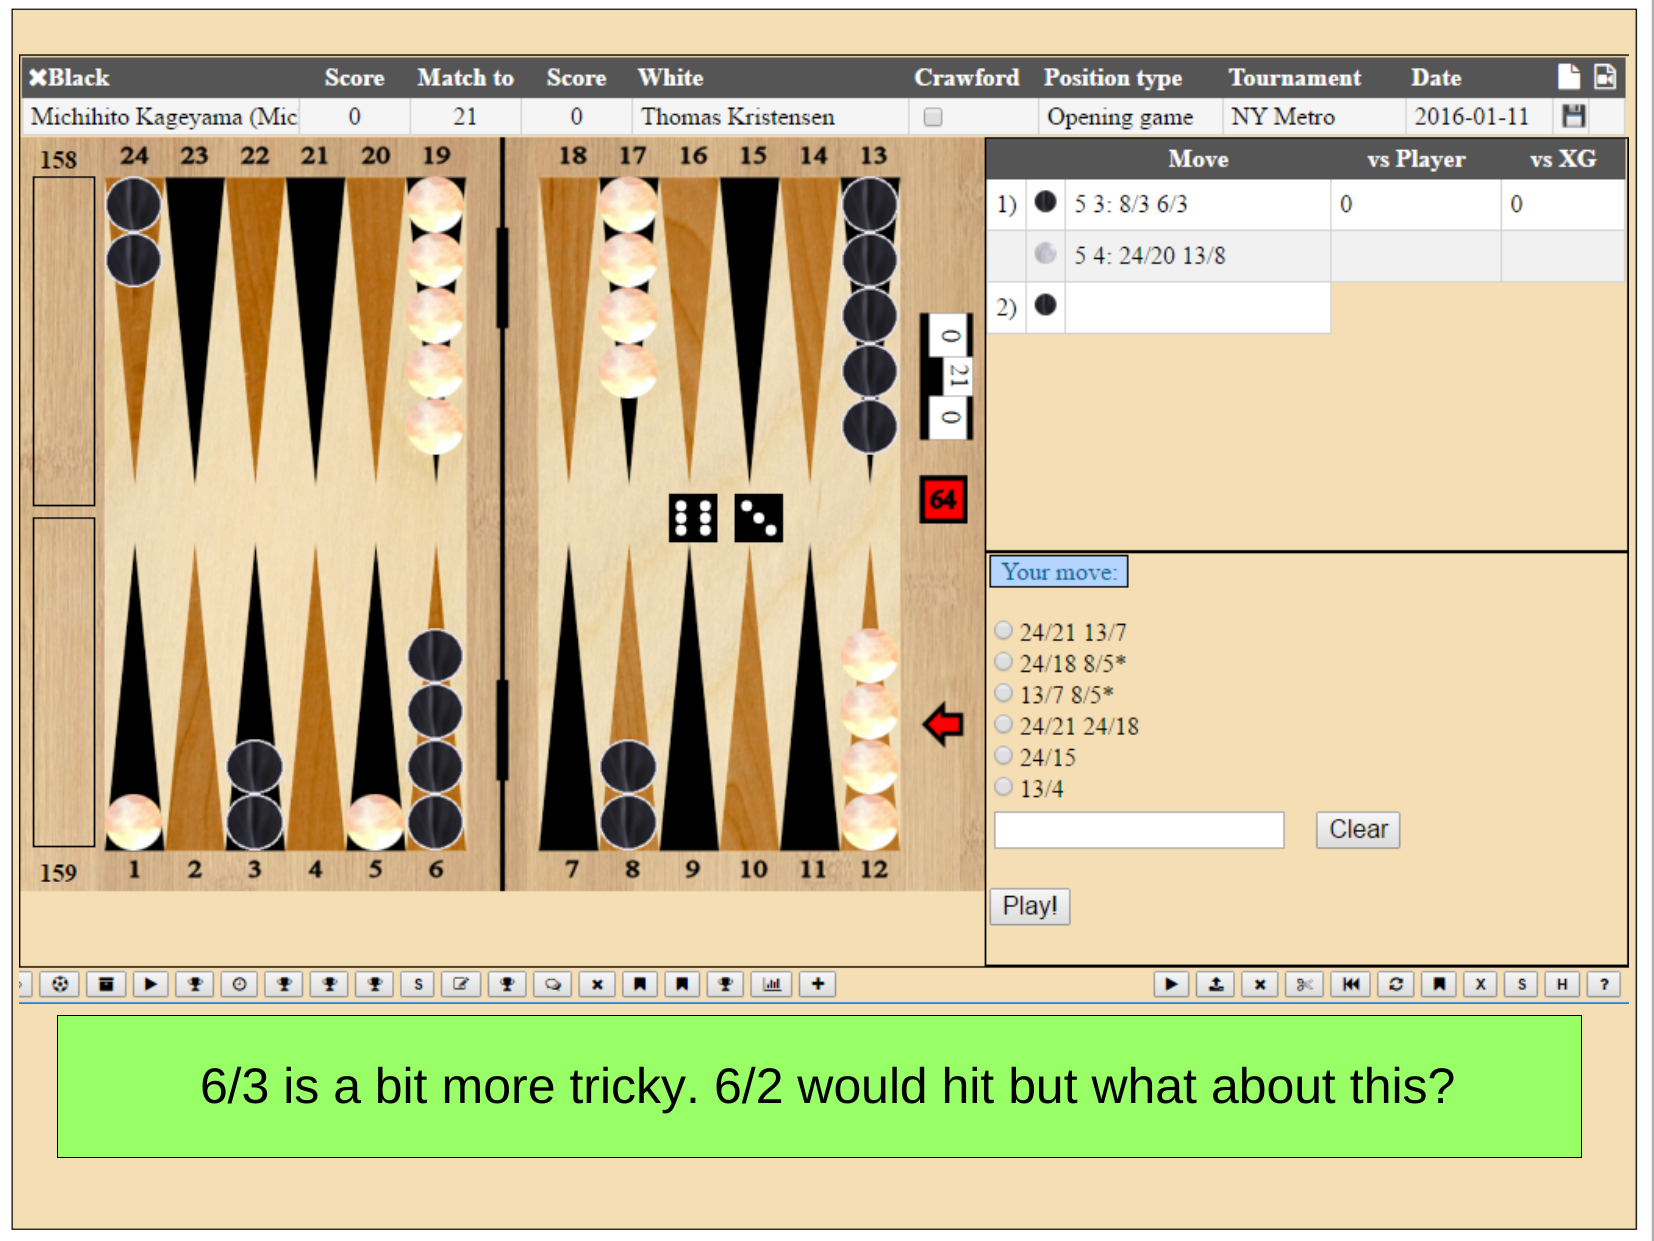

# Backgammon Studio
6/3 is a bit more tricky. 6/2 would hit but what about this?